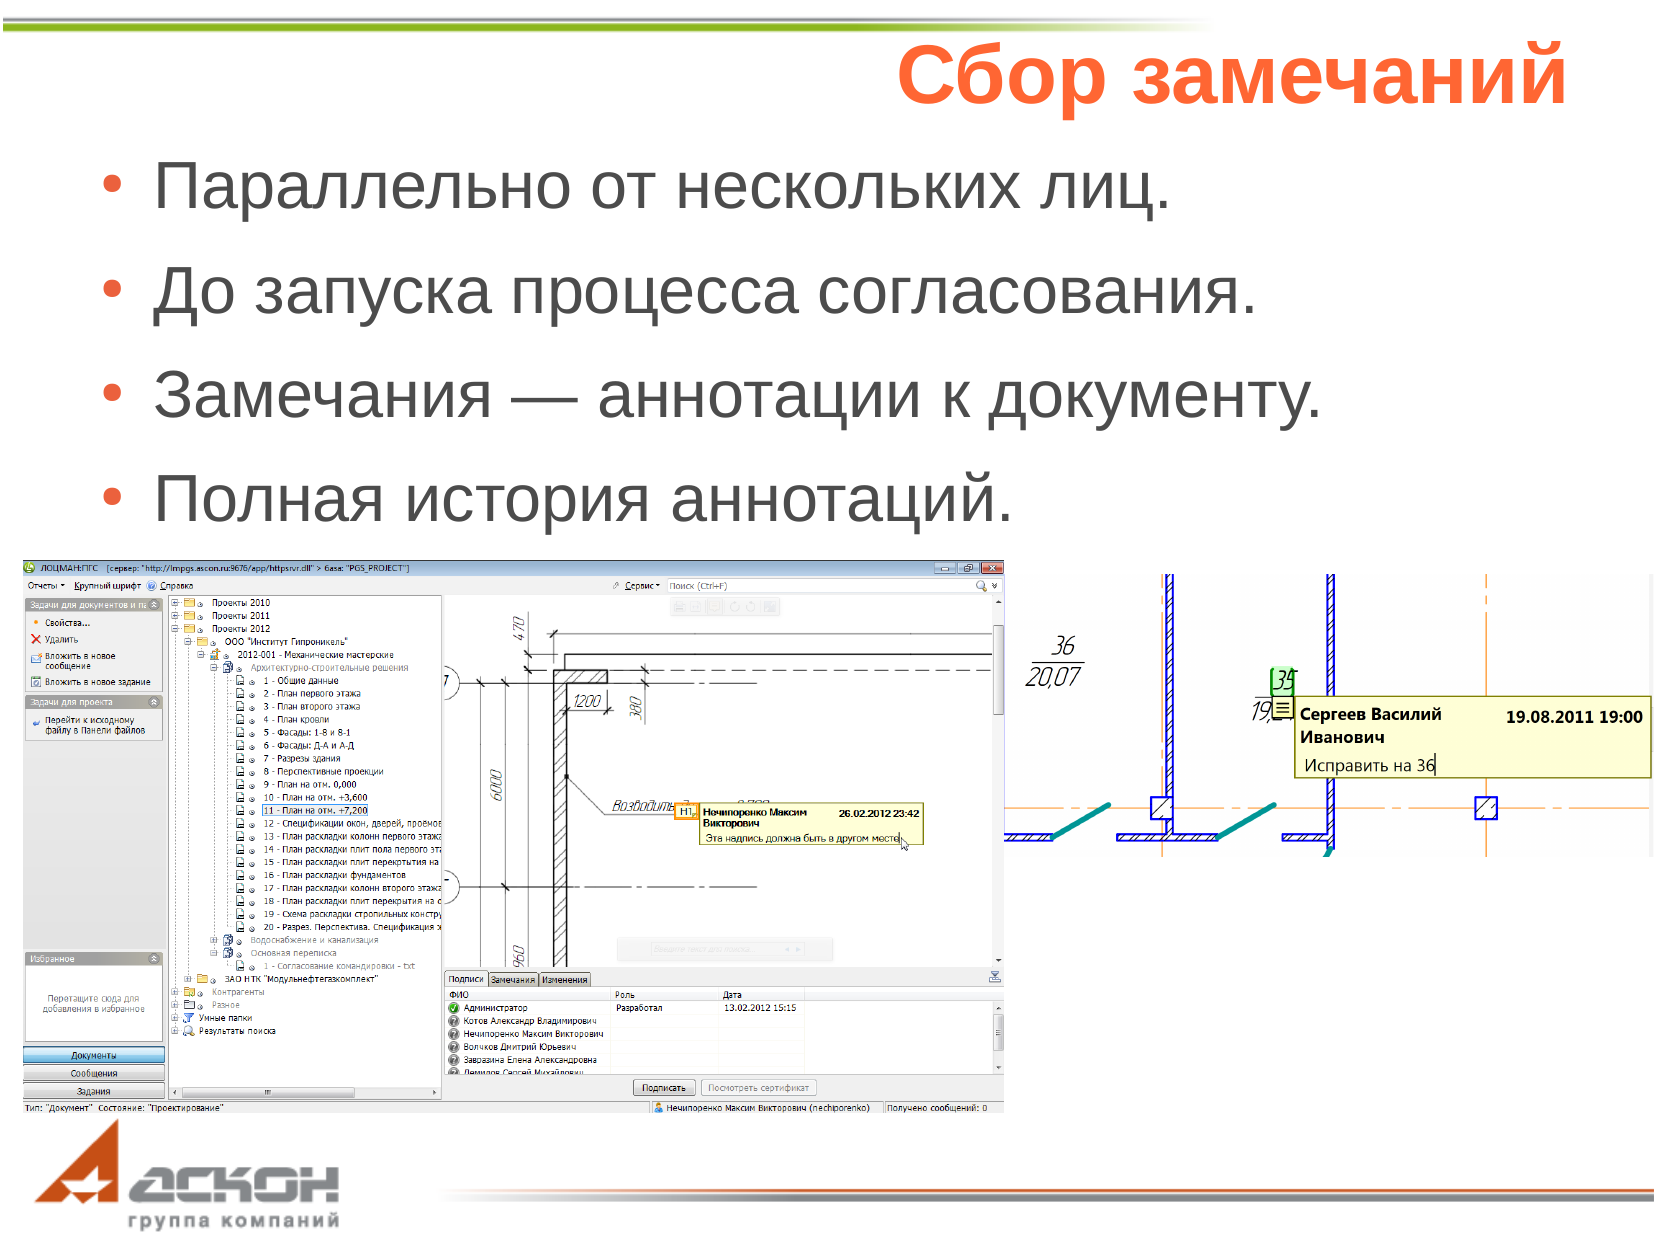

# Сбор замечаний
Параллельно от нескольких лиц.
До запуска процесса согласования.
Замечания — аннотации к документу.
Полная история аннотаций.